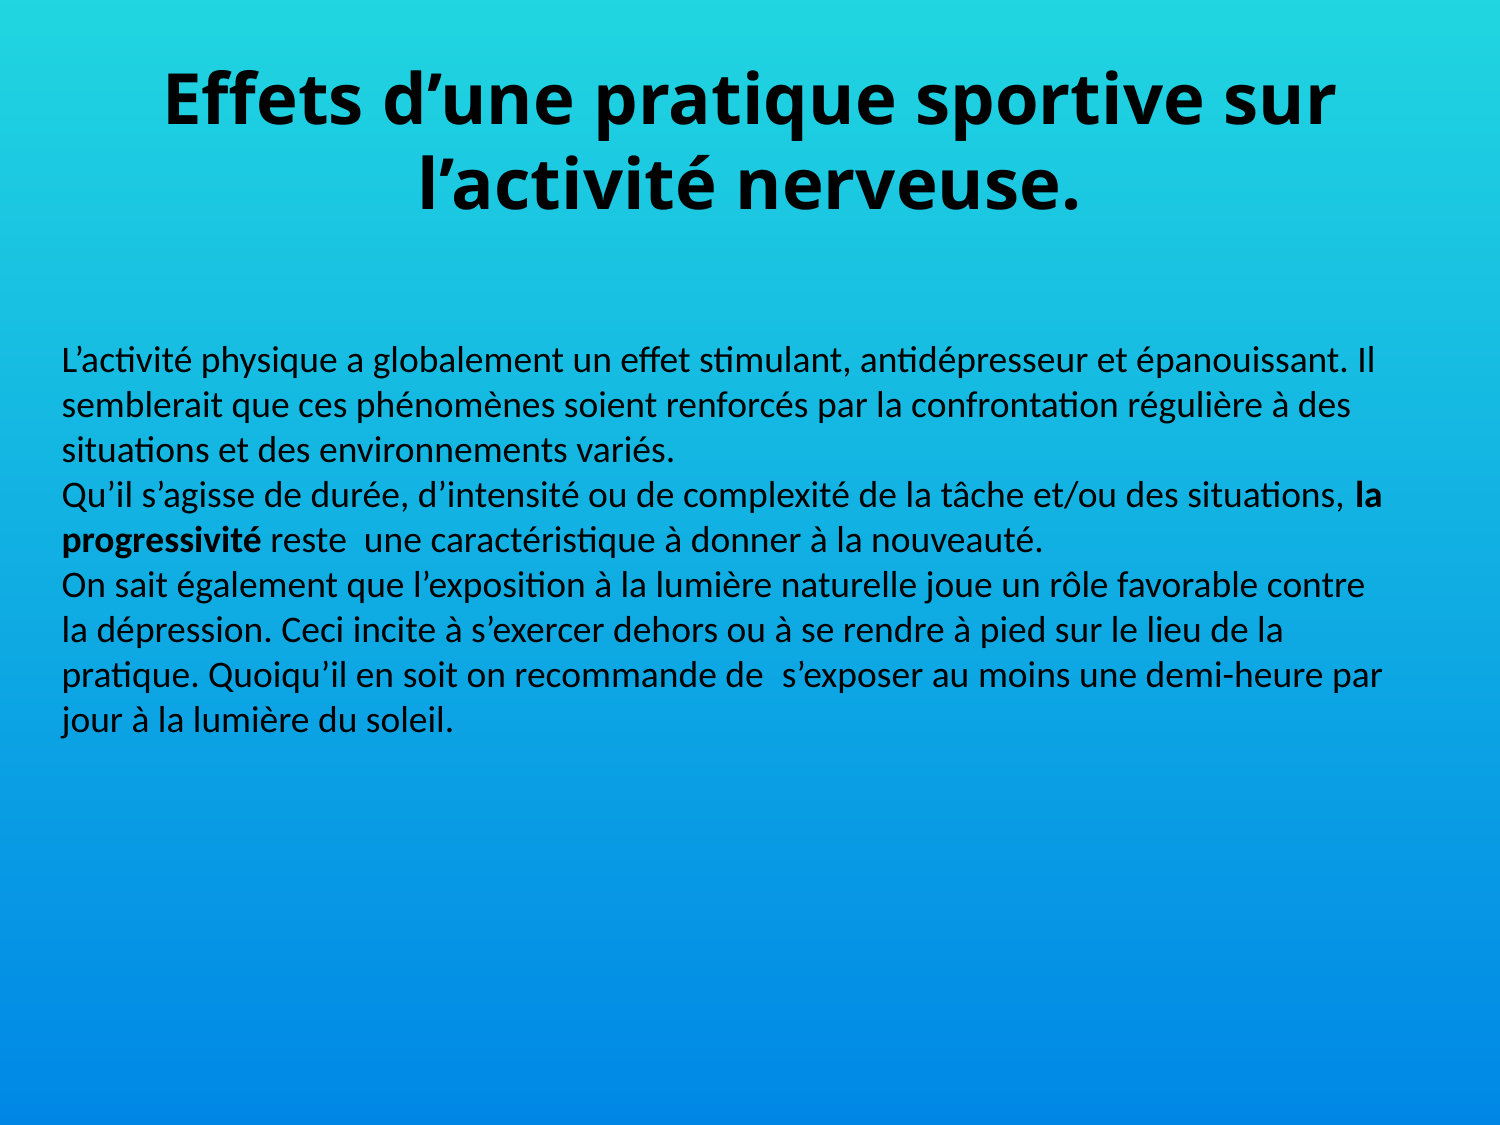

# Effets d’une pratique sportive sur l’activité nerveuse.
L’activité physique a globalement un effet stimulant, antidépresseur et épanouissant. Il semblerait que ces phénomènes soient renforcés par la confrontation régulière à des situations et des environnements variés.
Qu’il s’agisse de durée, d’intensité ou de complexité de la tâche et/ou des situations, la progressivité reste  une caractéristique à donner à la nouveauté.
On sait également que l’exposition à la lumière naturelle joue un rôle favorable contre la dépression. Ceci incite à s’exercer dehors ou à se rendre à pied sur le lieu de la pratique. Quoiqu’il en soit on recommande de  s’exposer au moins une demi-heure par jour à la lumière du soleil.